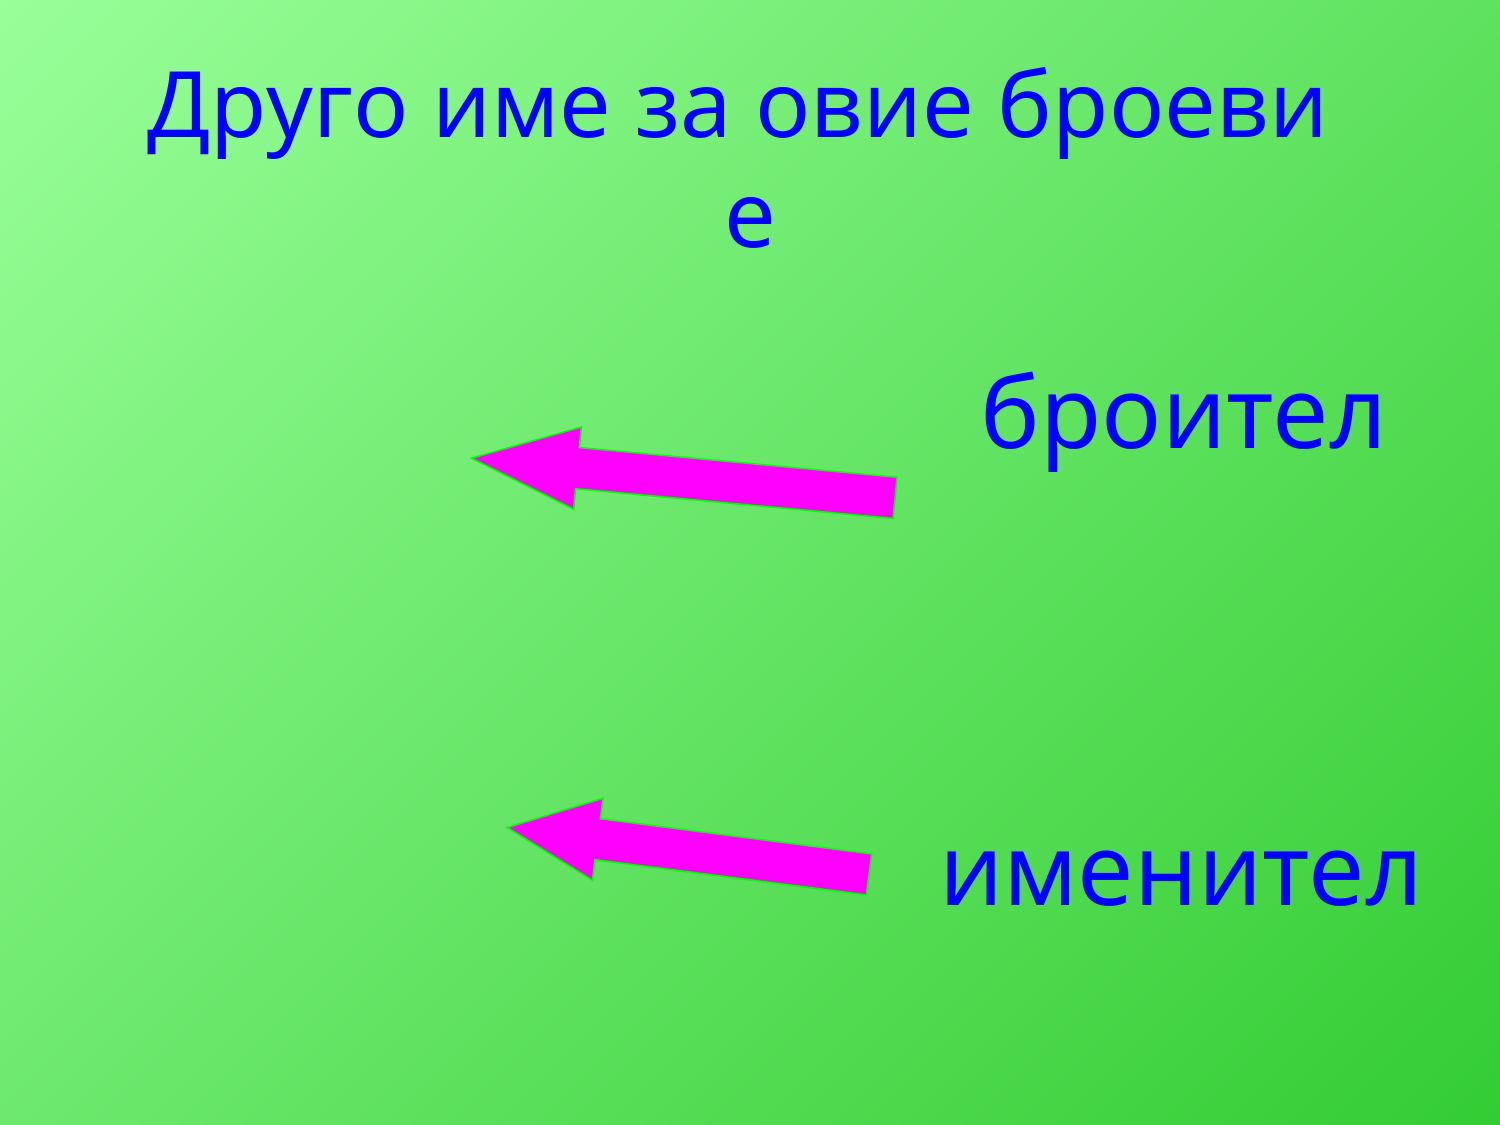

# Друго име за овие броеви е
броител
именител